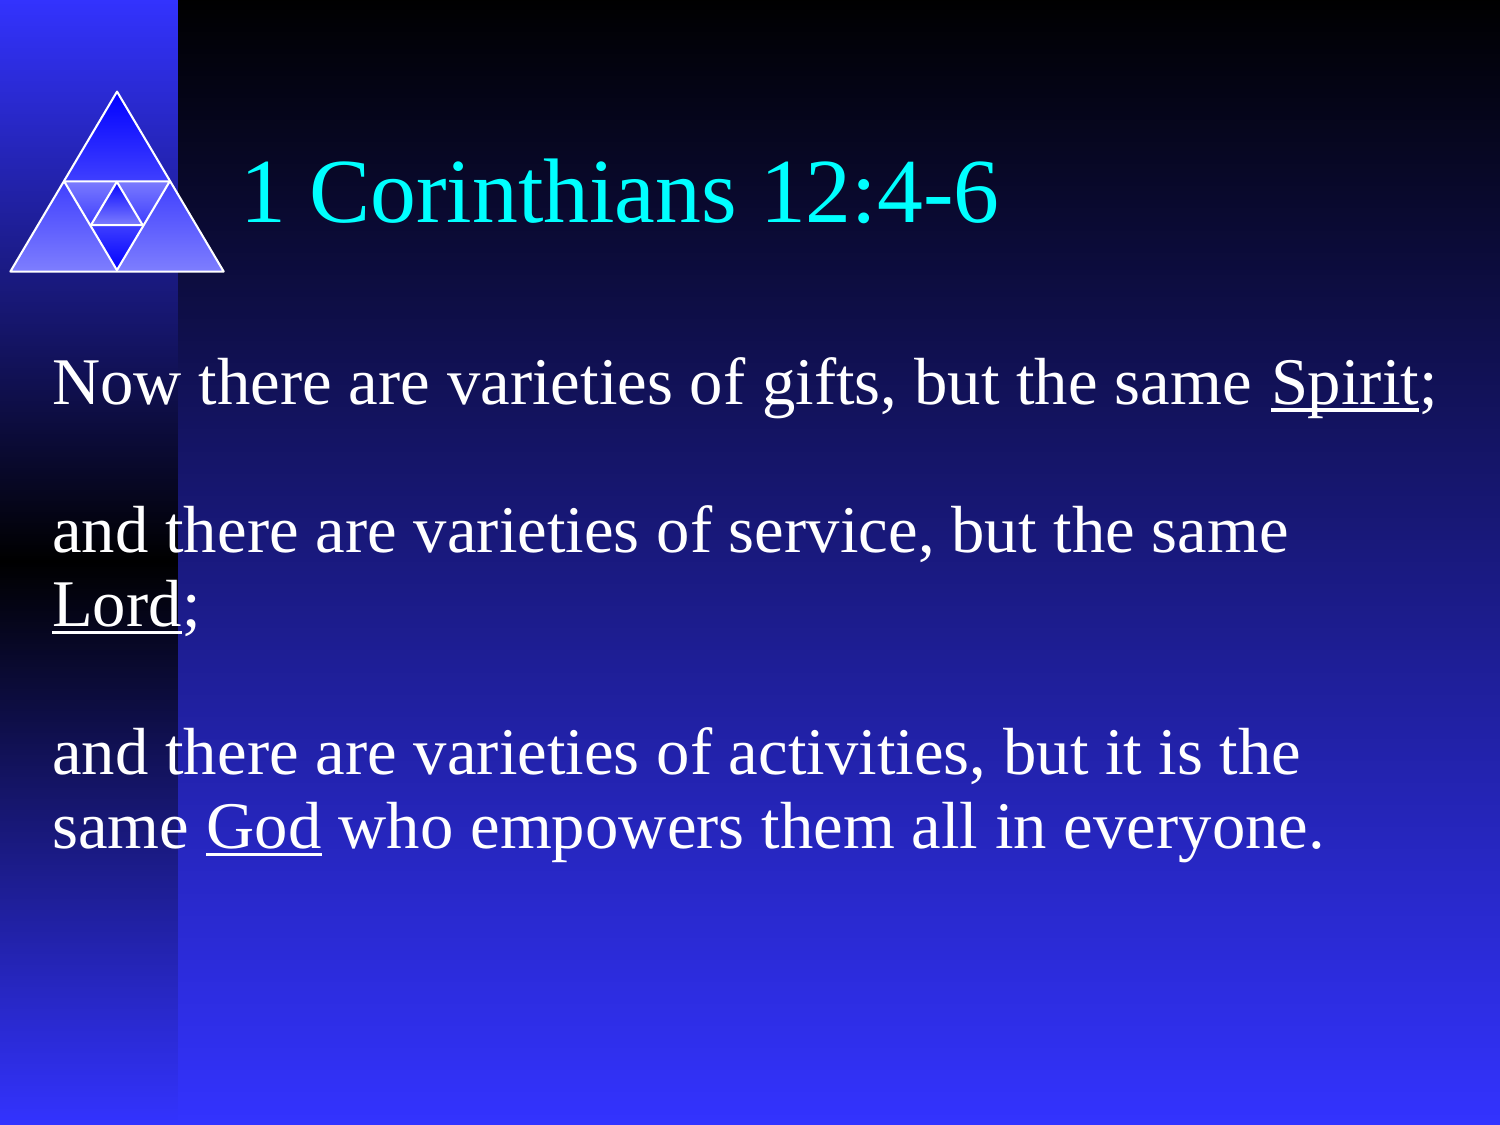

# 1 Corinthians 12:4-6
Now there are varieties of gifts, but the same Spirit;
and there are varieties of service, but the same Lord;
and there are varieties of activities, but it is the same God who empowers them all in everyone.